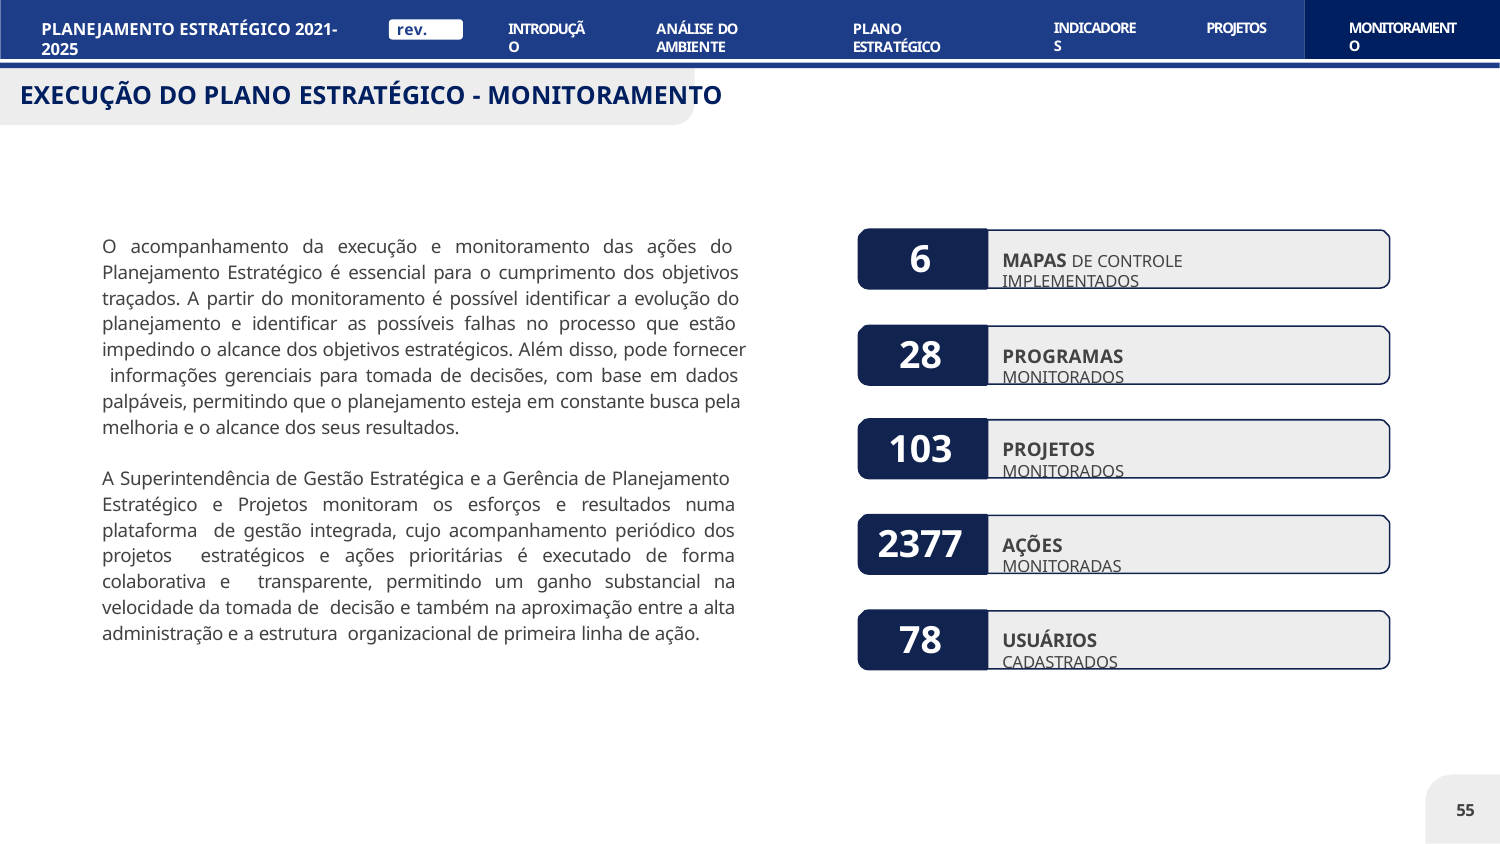

PLANEJAMENTO ESTRATÉGICO 2021-2025
INDICADORES
PROJETOS
MONITORAMENTO
rev. 2022
INTRODUÇÃO
ANÁLISE DO AMBIENTE
PLANO ESTRATÉGICO
EXECUÇÃO DO PLANO ESTRATÉGICO - MONITORAMENTO
O acompanhamento da execução e monitoramento das ações do Planejamento Estratégico é essencial para o cumprimento dos objetivos traçados. A partir do monitoramento é possível identiﬁcar a evolução do planejamento e identiﬁcar as possíveis falhas no processo que estão impedindo o alcance dos objetivos estratégicos. Além disso, pode fornecer informações gerenciais para tomada de decisões, com base em dados palpáveis, permitindo que o planejamento esteja em constante busca pela melhoria e o alcance dos seus resultados.
6
MAPAS DE CONTROLE IMPLEMENTADOS
28
PROGRAMAS MONITORADOS
103
PROJETOS MONITORADOS
A Superintendência de Gestão Estratégica e a Gerência de Planejamento Estratégico e Projetos monitoram os esforços e resultados numa plataforma de gestão integrada, cujo acompanhamento periódico dos projetos estratégicos e ações prioritárias é executado de forma colaborativa e transparente, permitindo um ganho substancial na velocidade da tomada de decisão e também na aproximação entre a alta administração e a estrutura organizacional de primeira linha de ação.
2377
AÇÕES MONITORADAS
78
USUÁRIOS CADASTRADOS